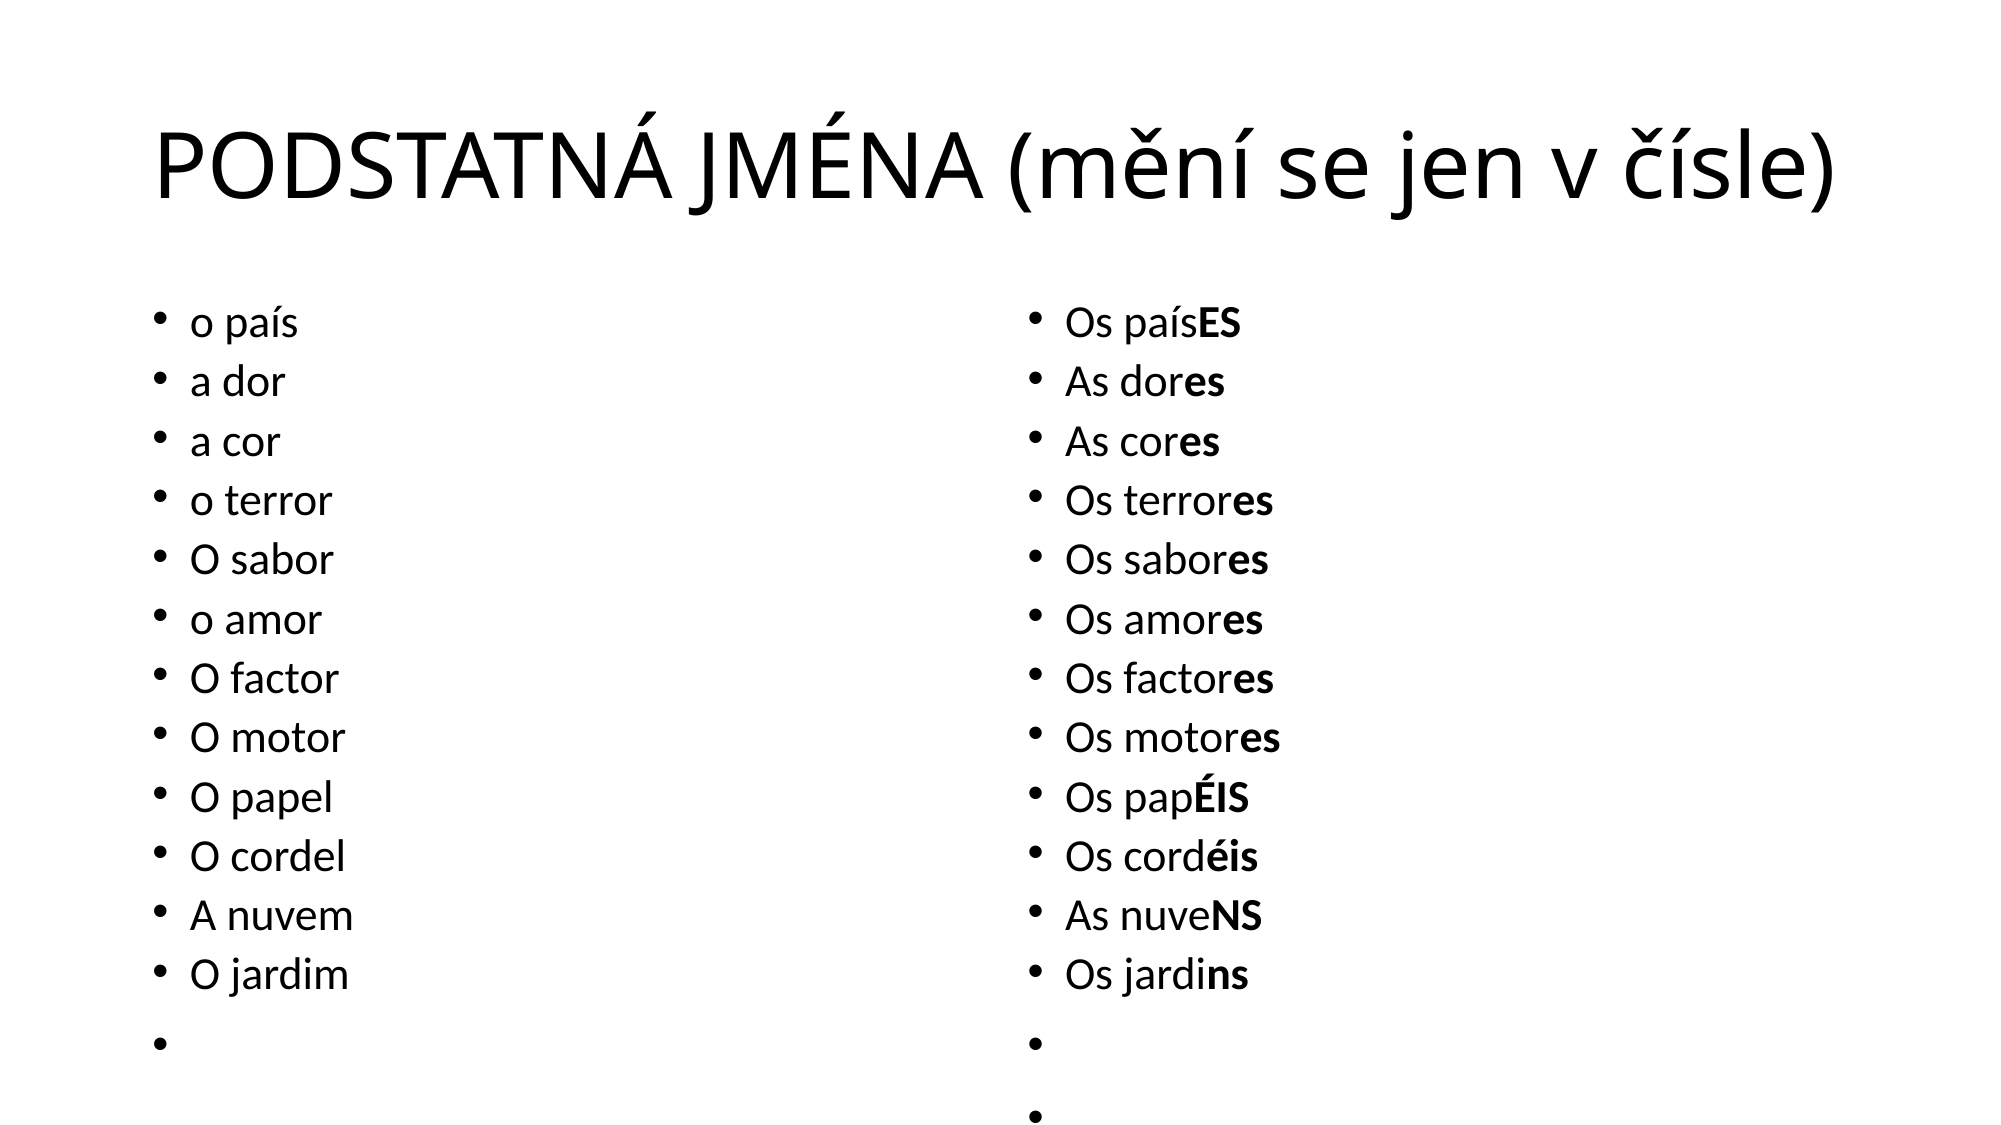

# PODSTATNÁ JMÉNA (mění se jen v čísle)
o país
a dor
a cor
o terror
O sabor
o amor
O factor
O motor
O papel
O cordel
A nuvem
O jardim
Os paísES
As dores
As cores
Os terrores
Os sabores
Os amores
Os factores
Os motores
Os papÉIS
Os cordéis
As nuveNS
Os jardins